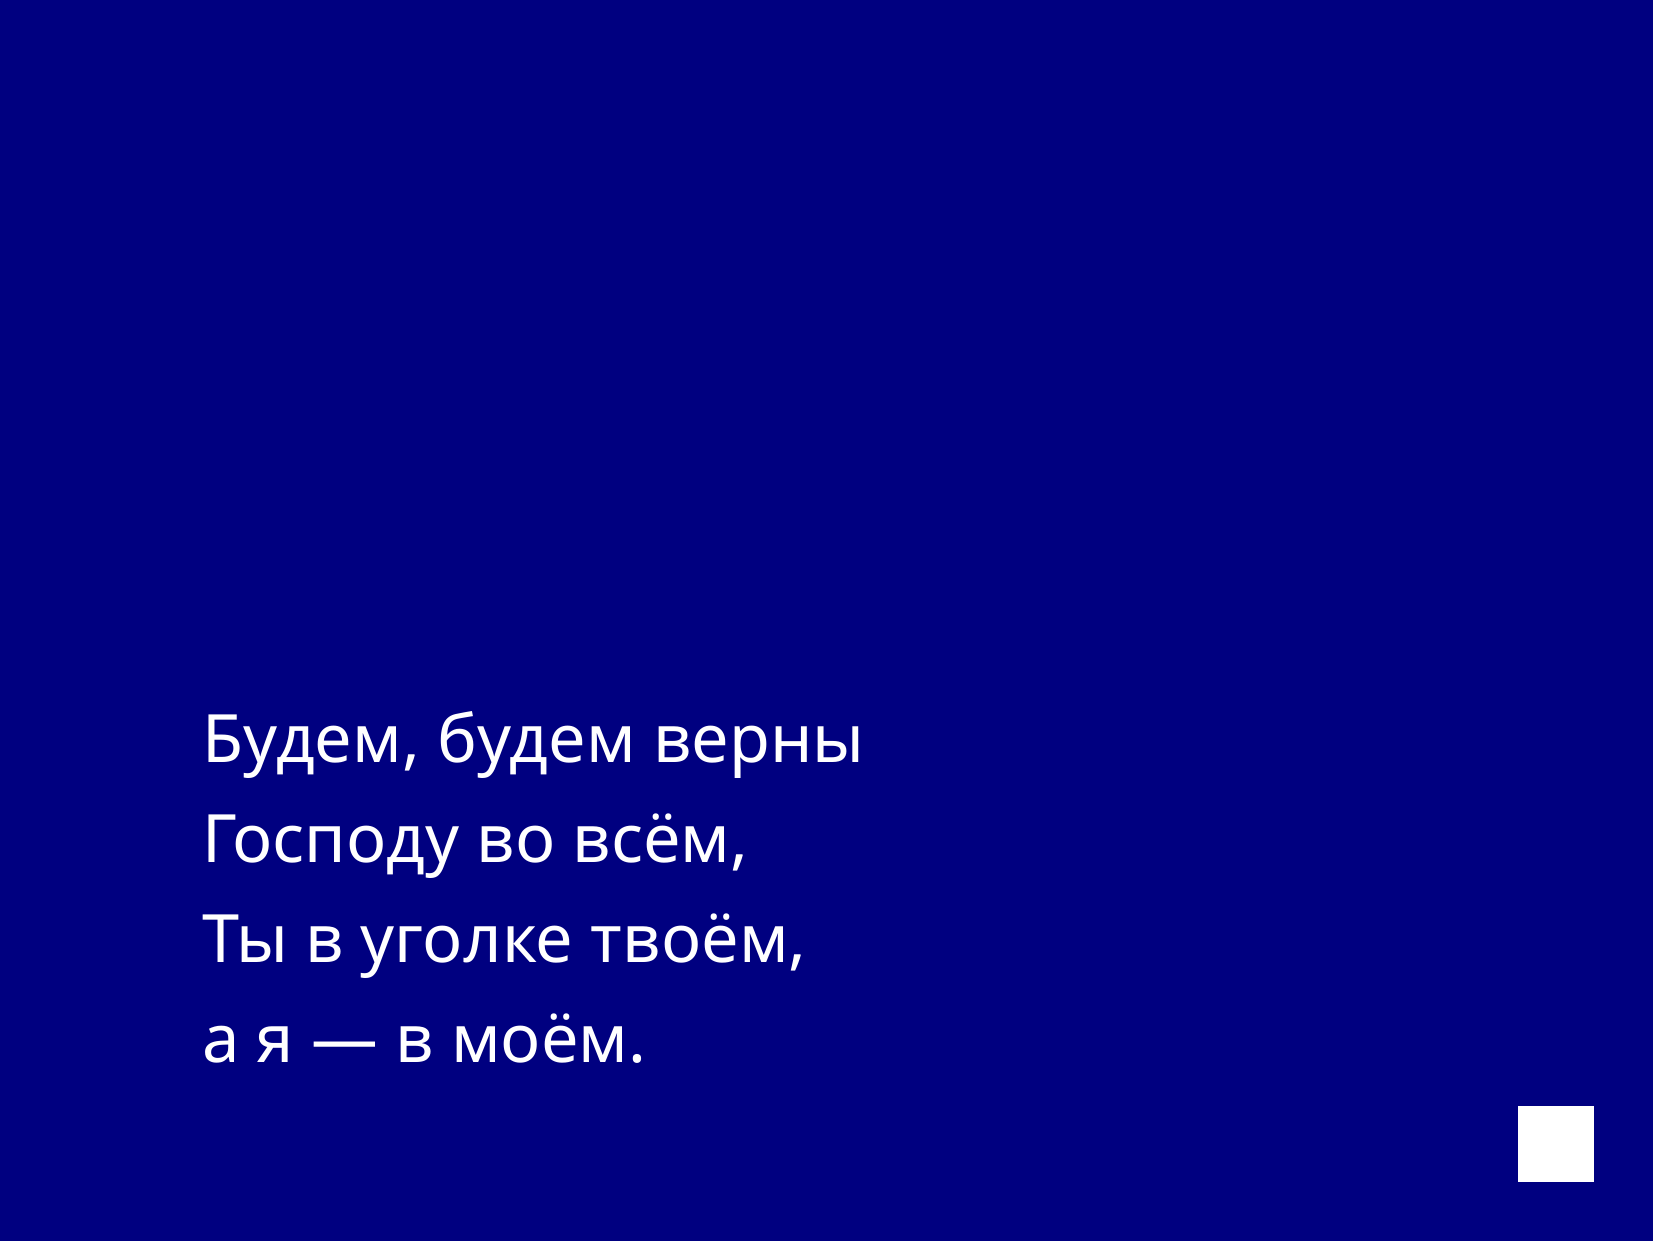

Будем, будем верны
	Господу во всём,
	Ты в уголке твоём,
	а я — в моём.